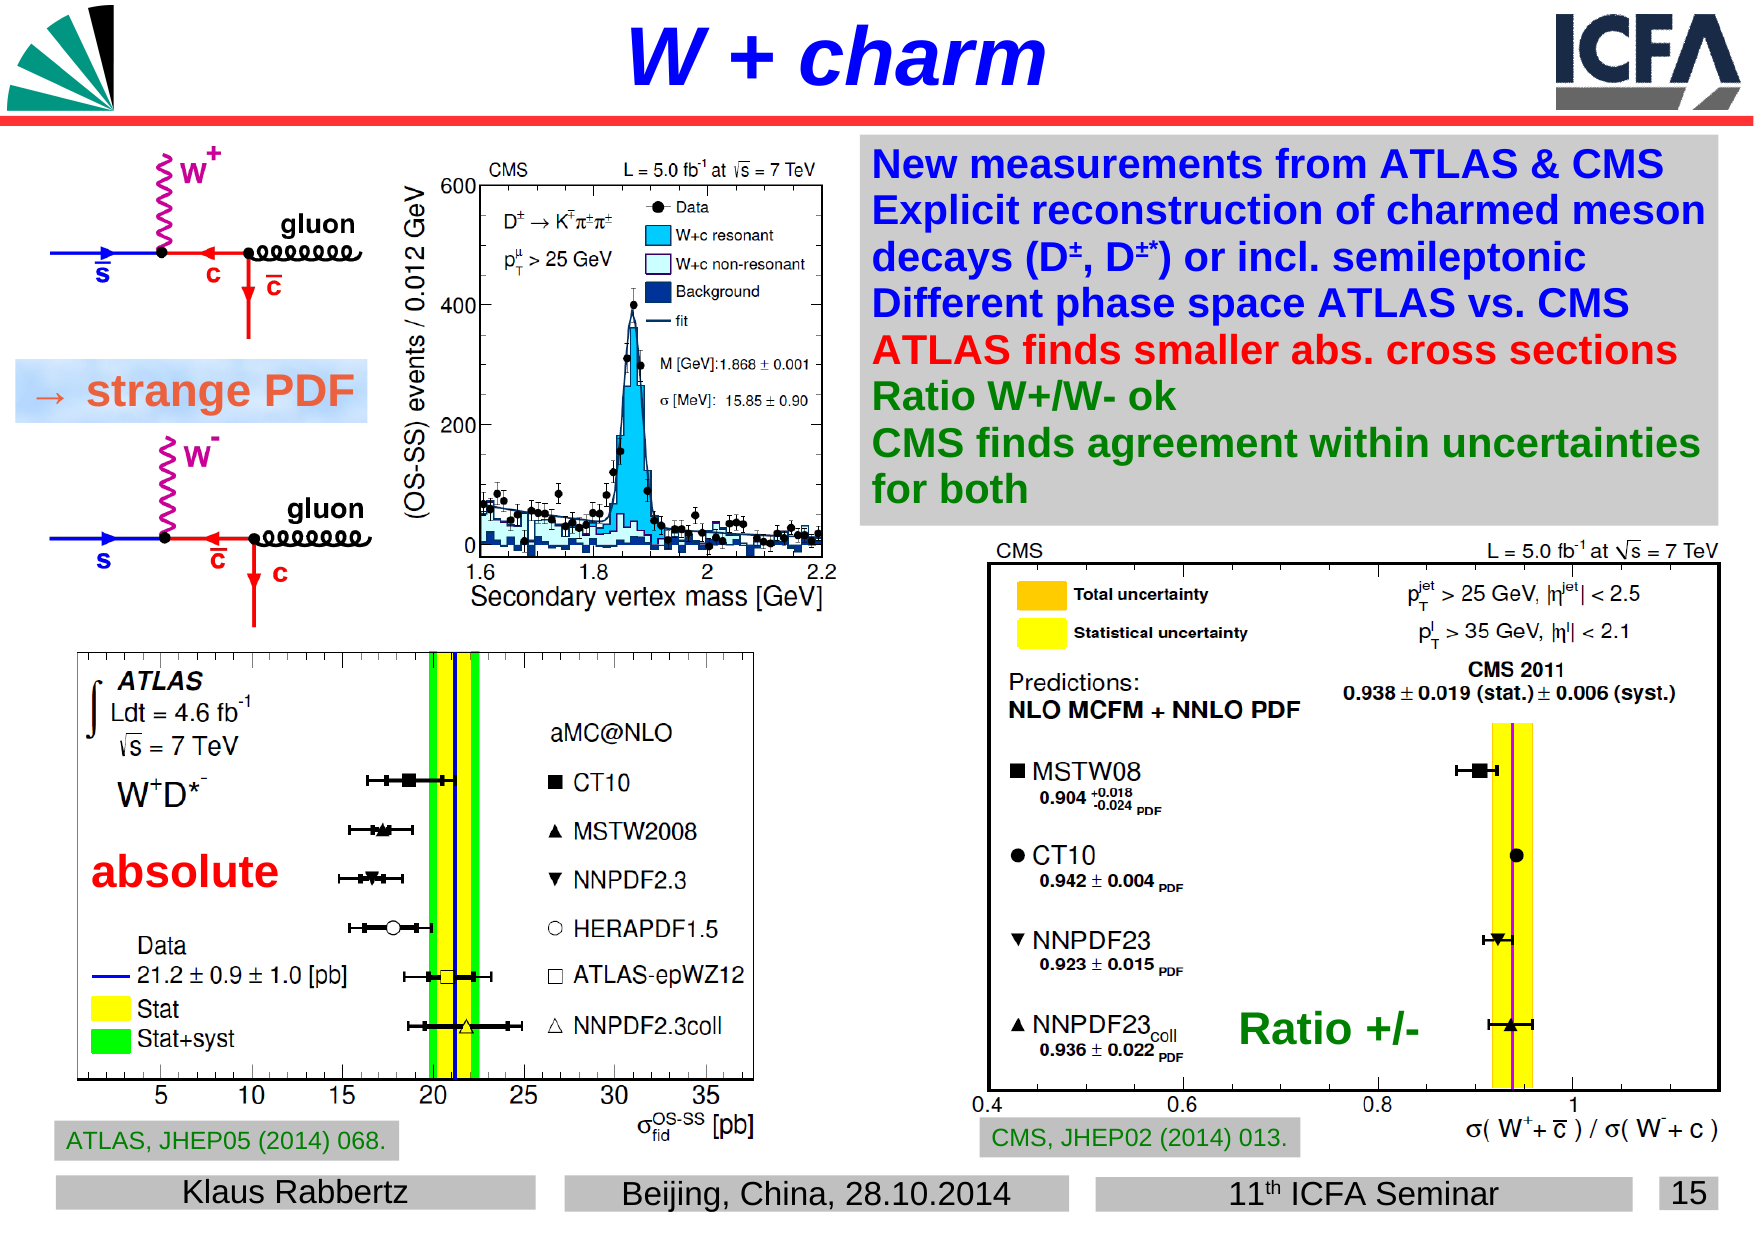

# W + charm
New measurements from ATLAS & CMS
Explicit reconstruction of charmed meson
decays (D±, D±*) or incl. semileptonic
Different phase space ATLAS vs. CMS
ATLAS finds smaller abs. cross sections
Ratio W+/W- ok
CMS finds agreement within uncertainties
for both
→ strange PDF
absolute
Ratio +/-
CMS, JHEP02 (2014) 013.
ATLAS, JHEP05 (2014) 068.